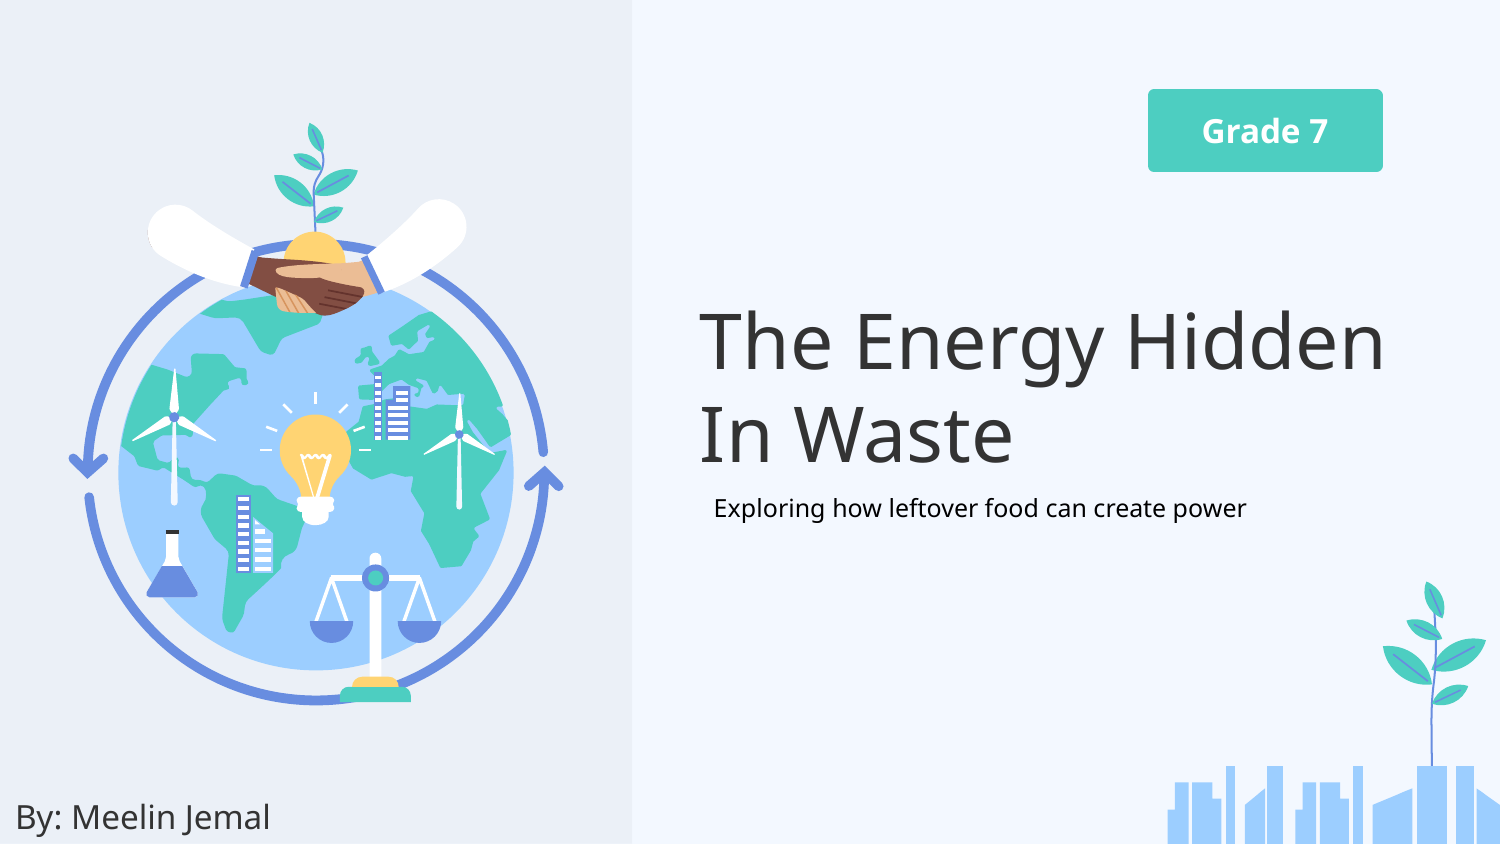

Grade 7
# The Energy Hidden In Waste
Exploring how leftover food can create power
By: Meelin Jemal